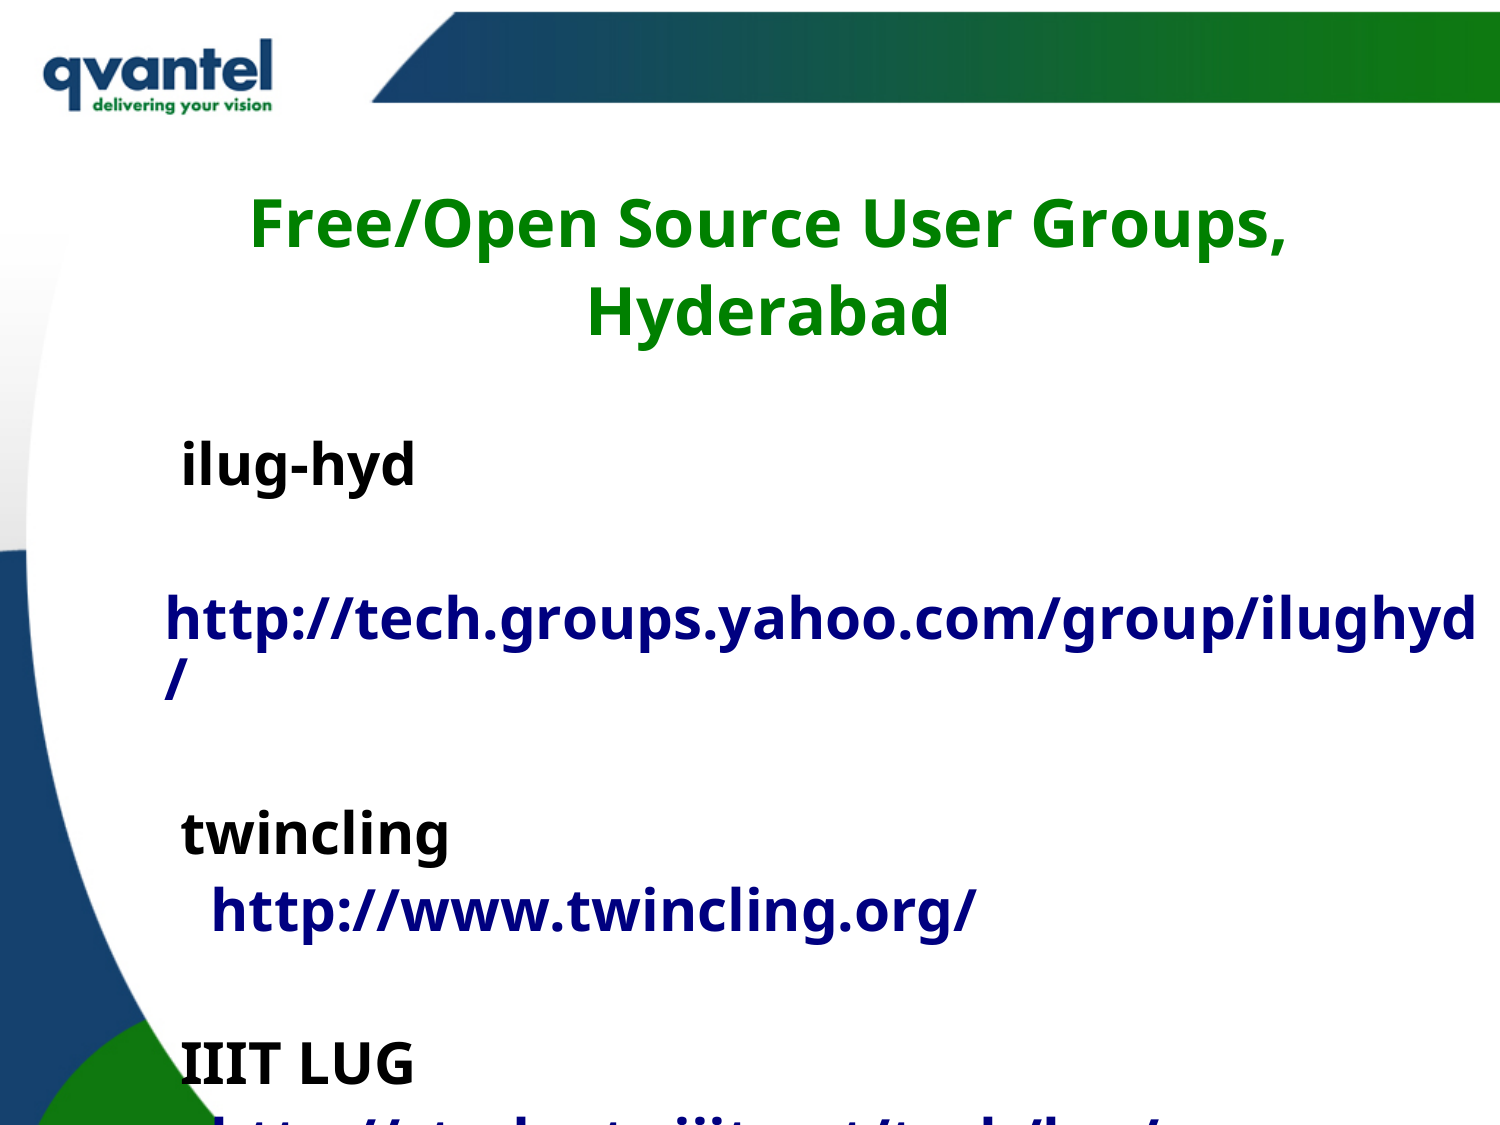

Free/Open Source User Groups, Hyderabad
 ilug-hyd
 http://tech.groups.yahoo.com/group/ilughyd/
 twincling
 http://www.twincling.org/
 IIIT LUG
 http://students.iiit.net/tech/lug/